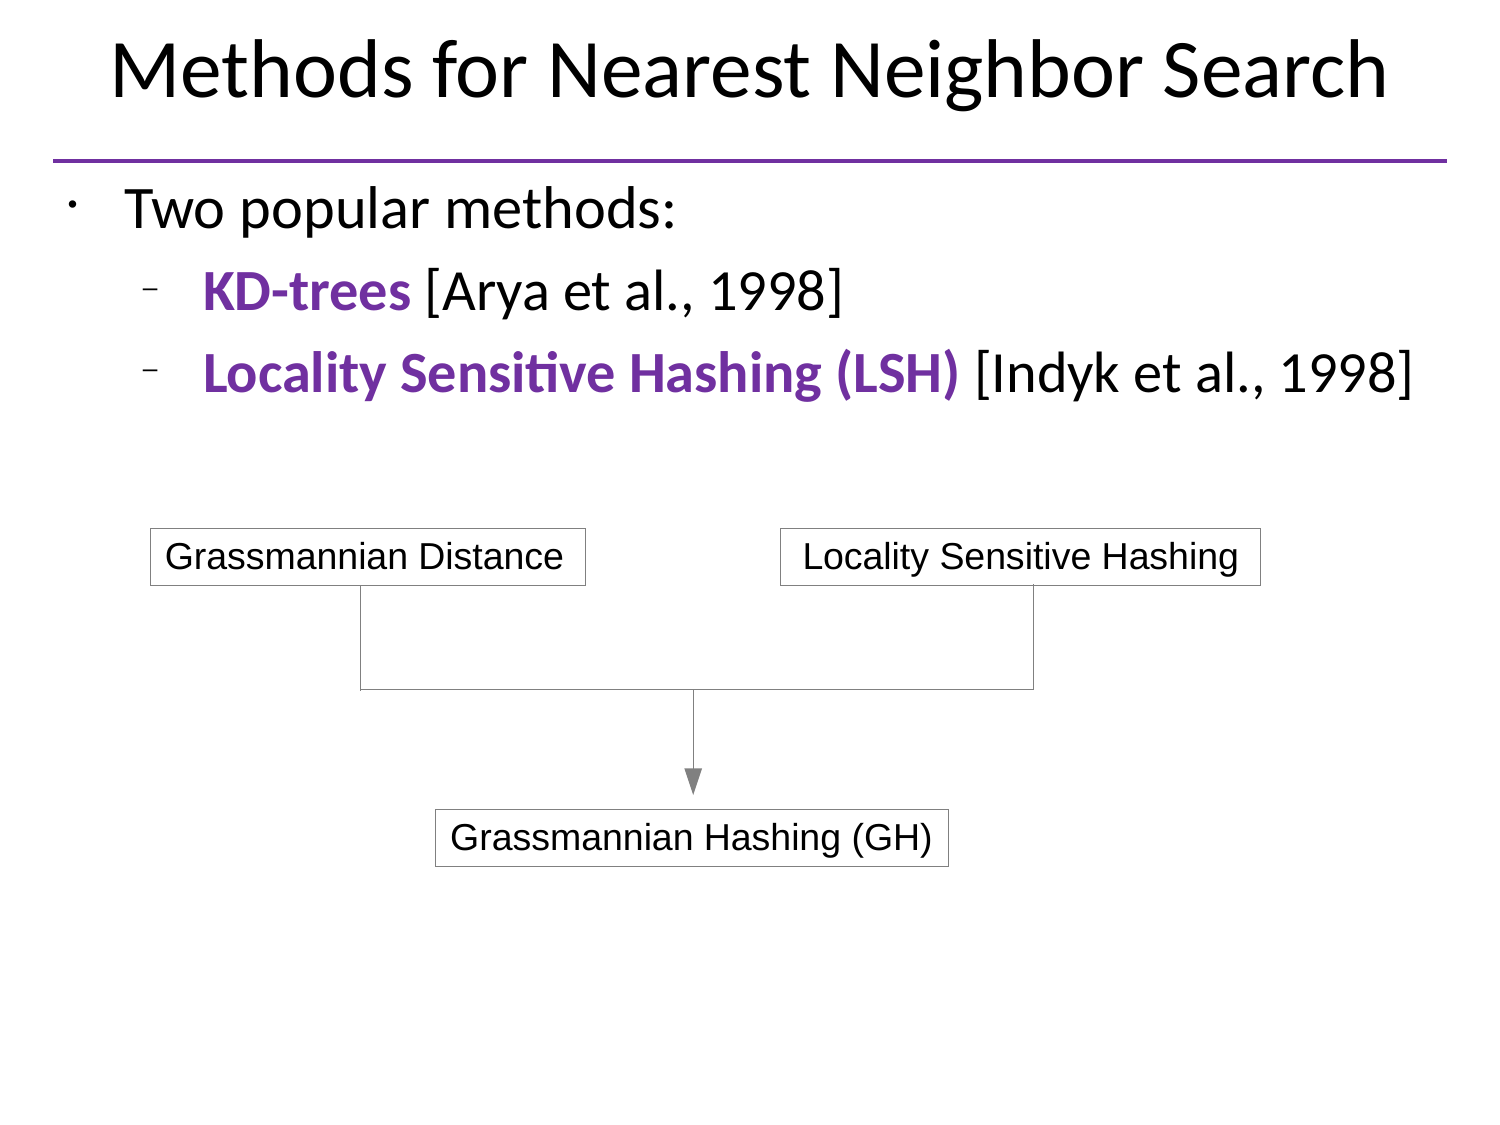

# Methods for Nearest Neighbor Search
Two popular methods:
 KD-trees [Arya et al., 1998]
 Locality Sensitive Hashing (LSH) [Indyk et al., 1998]
Grassmannian Distance
Locality Sensitive Hashing
Grassmannian Hashing (GH)